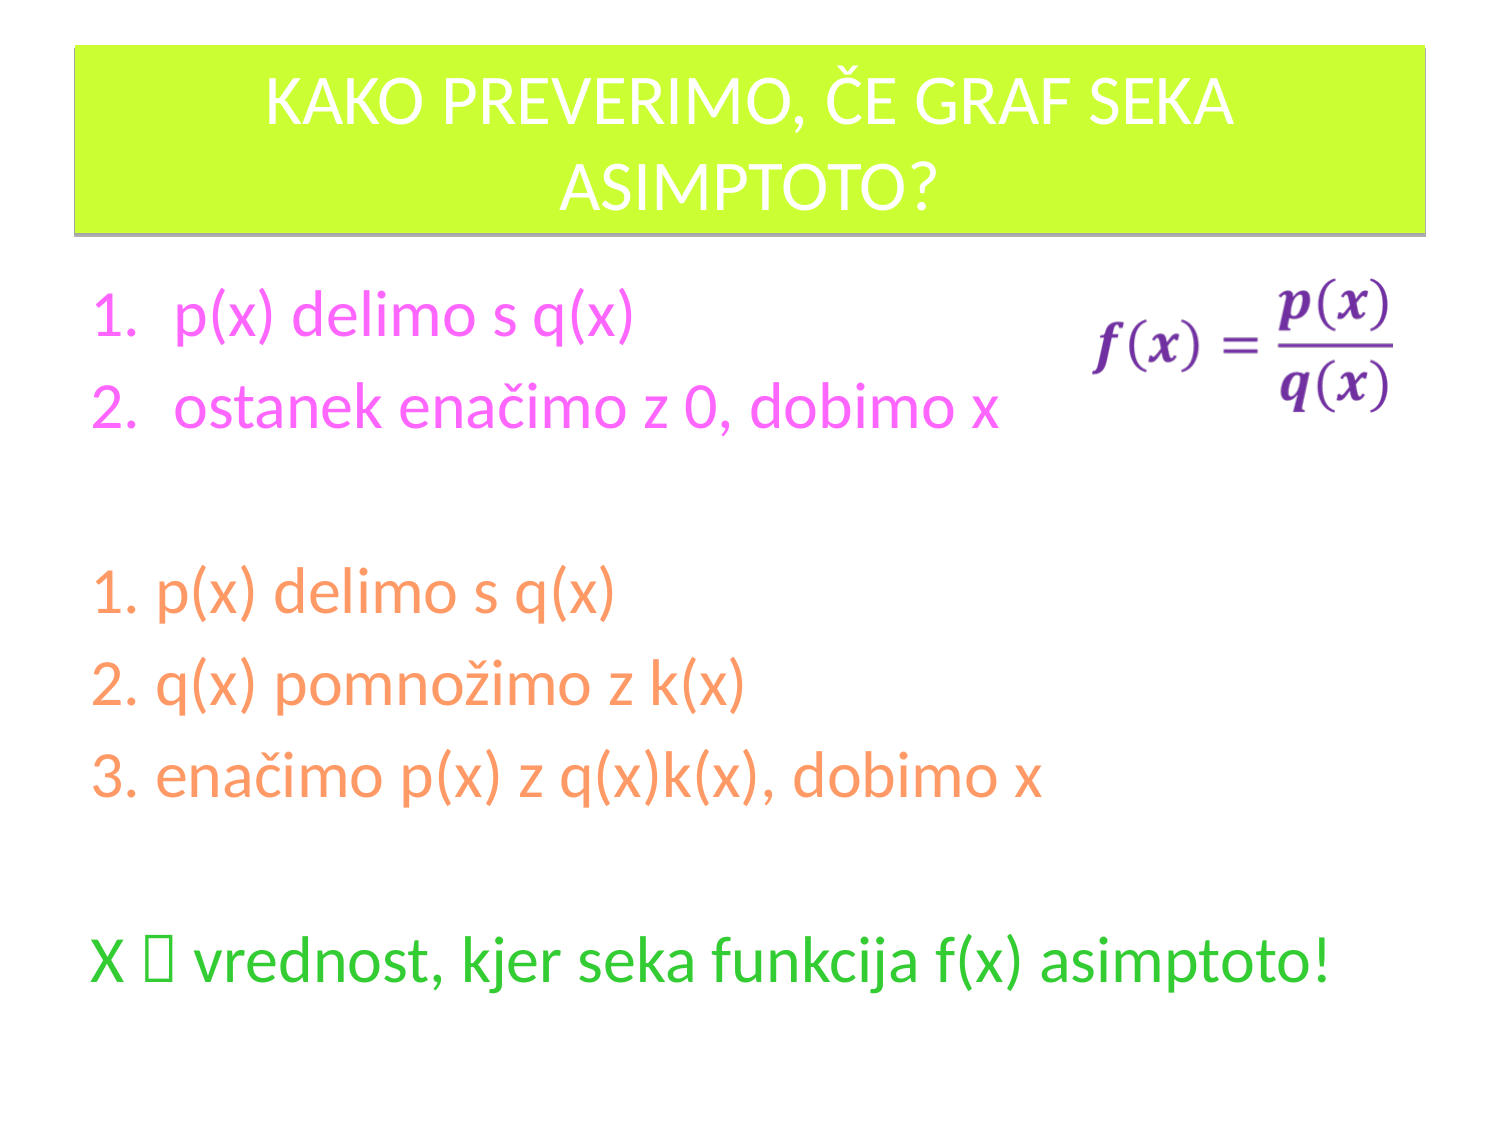

# KAKO PREVERIMO, ČE GRAF SEKA ASIMPTOTO?
p(x) delimo s q(x)
ostanek enačimo z 0, dobimo x
1. p(x) delimo s q(x)
2. q(x) pomnožimo z k(x)
3. enačimo p(x) z q(x)k(x), dobimo x
X  vrednost, kjer seka funkcija f(x) asimptoto!